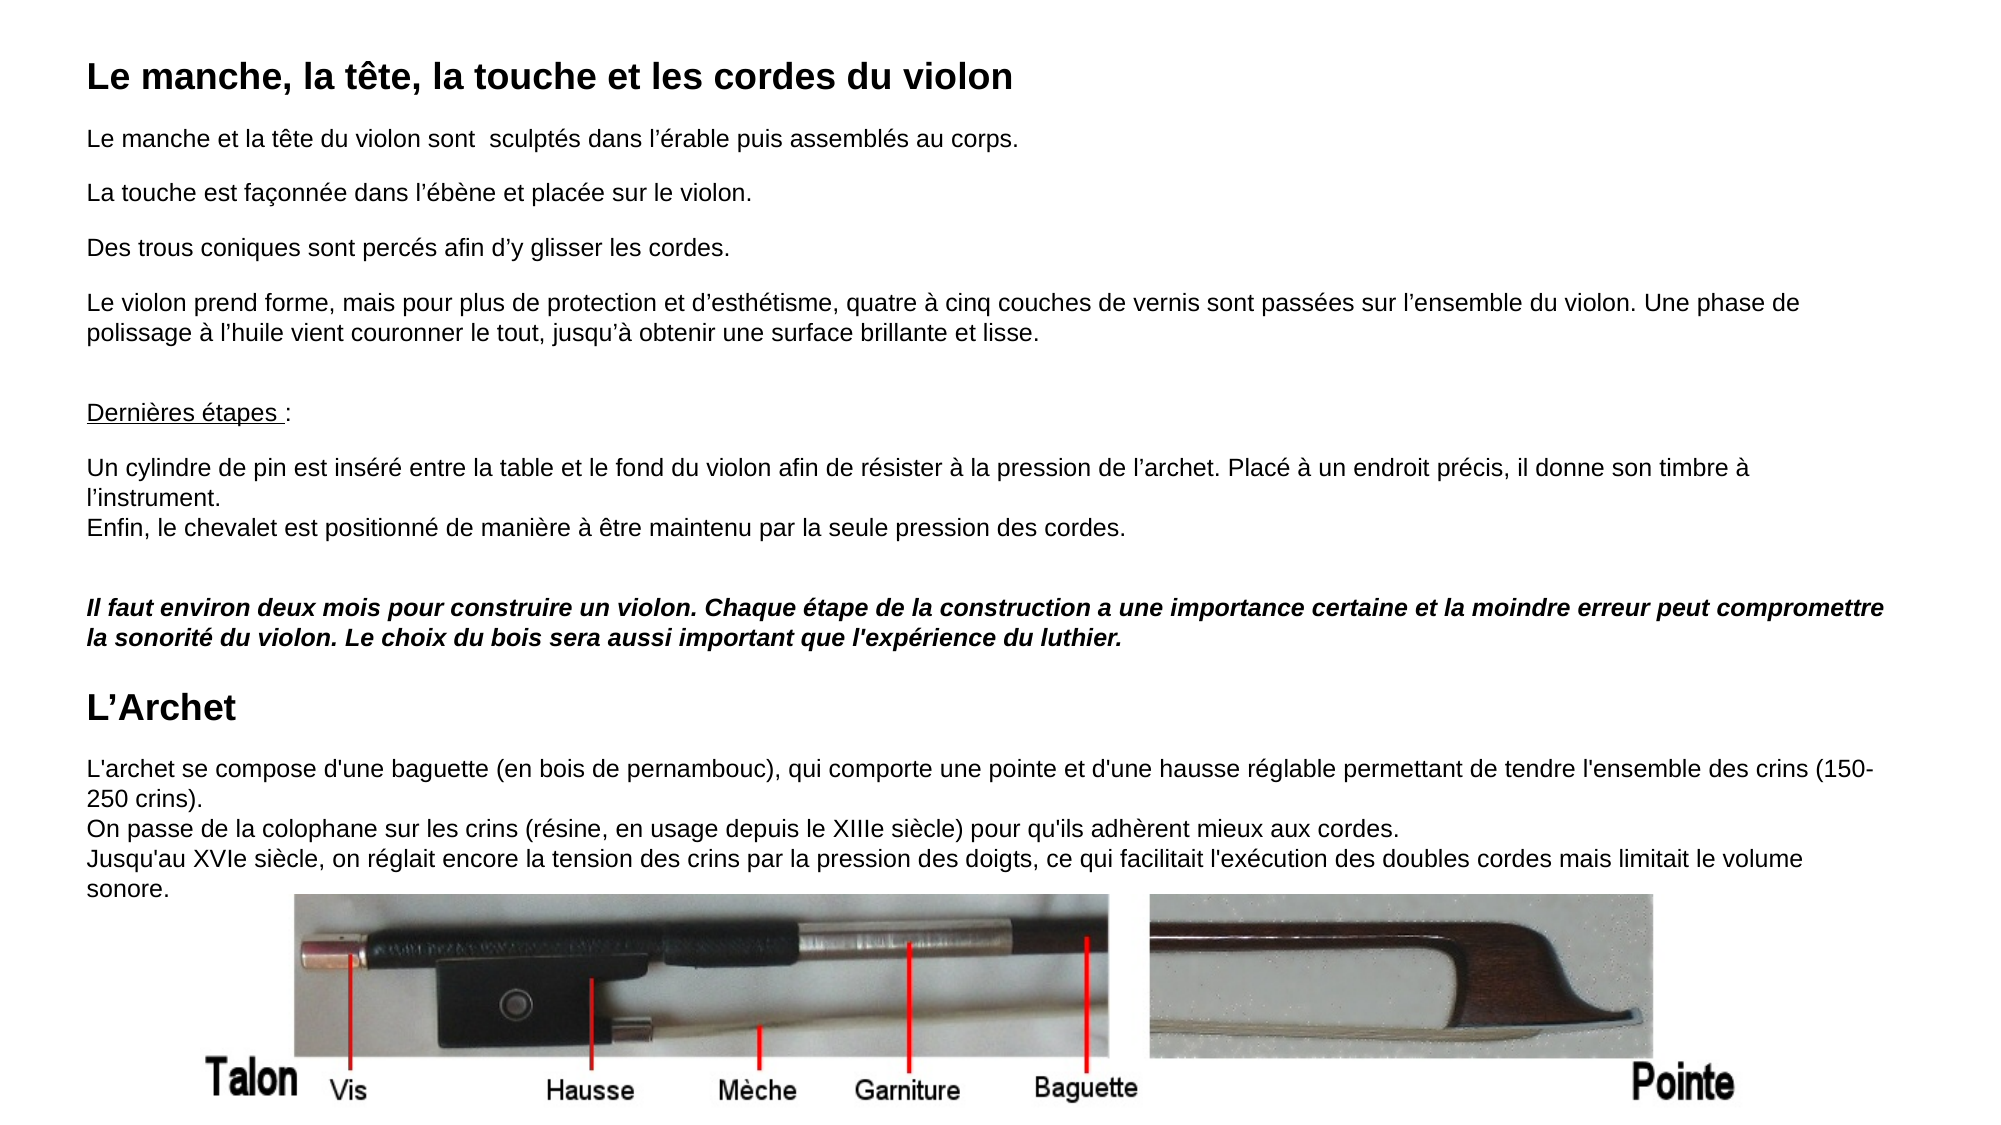

Le manche, la tête, la touche et les cordes du violon
Le manche et la tête du violon sont sculptés dans l’érable puis assemblés au corps.
La touche est façonnée dans l’ébène et placée sur le violon.
Des trous coniques sont percés afin d’y glisser les cordes.
Le violon prend forme, mais pour plus de protection et d’esthétisme, quatre à cinq couches de vernis sont passées sur l’ensemble du violon. Une phase de polissage à l’huile vient couronner le tout, jusqu’à obtenir une surface brillante et lisse.
Dernières étapes :
Un cylindre de pin est inséré entre la table et le fond du violon afin de résister à la pression de l’archet. Placé à un endroit précis, il donne son timbre à l’instrument.
Enfin, le chevalet est positionné de manière à être maintenu par la seule pression des cordes.
Il faut environ deux mois pour construire un violon. Chaque étape de la construction a une importance certaine et la moindre erreur peut compromettre la sonorité du violon. Le choix du bois sera aussi important que l'expérience du luthier.
L’Archet
L'archet se compose d'une baguette (en bois de pernambouc), qui comporte une pointe et d'une hausse réglable permettant de tendre l'ensemble des crins (150-250 crins).
On passe de la colophane sur les crins (résine, en usage depuis le XIIIe siècle) pour qu'ils adhèrent mieux aux cordes.
Jusqu'au XVIe siècle, on réglait encore la tension des crins par la pression des doigts, ce qui facilitait l'exécution des doubles cordes mais limitait le volume sonore.